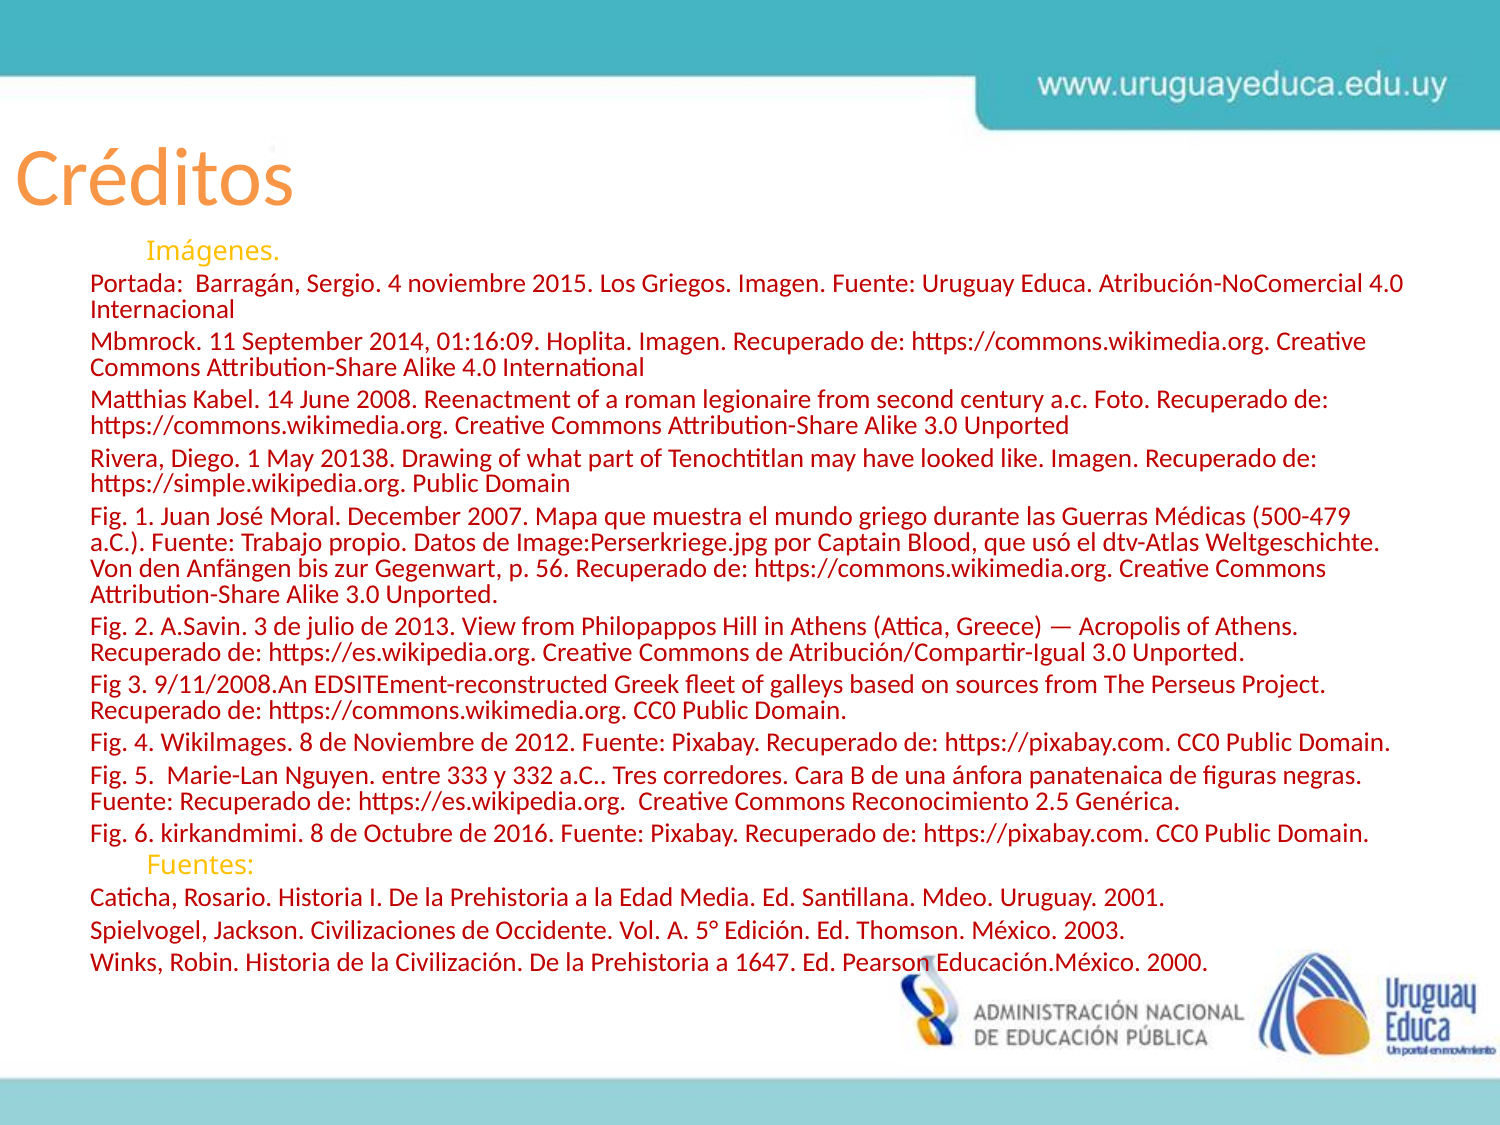

# Créditos
Imágenes.
Portada: Barragán, Sergio. 4 noviembre 2015. Los Griegos. Imagen. Fuente: Uruguay Educa. Atribución-NoComercial 4.0 Internacional
Mbmrock. 11 September 2014, 01:16:09. Hoplita. Imagen. Recuperado de: https://commons.wikimedia.org. Creative Commons Attribution-Share Alike 4.0 International
Matthias Kabel. 14 June 2008. Reenactment of a roman legionaire from second century a.c. Foto. Recuperado de: https://commons.wikimedia.org. Creative Commons Attribution-Share Alike 3.0 Unported
Rivera, Diego. 1 May 20138. Drawing of what part of Tenochtitlan may have looked like. Imagen. Recuperado de: https://simple.wikipedia.org. Public Domain
Fig. 1. Juan José Moral. December 2007. Mapa que muestra el mundo griego durante las Guerras Médicas (500-479 a.C.). Fuente: Trabajo propio. Datos de Image:Perserkriege.jpg por Captain Blood, que usó el dtv-Atlas Weltgeschichte. Von den Anfängen bis zur Gegenwart, p. 56. Recuperado de: https://commons.wikimedia.org. Creative Commons Attribution-Share Alike 3.0 Unported.
Fig. 2. A.Savin. 3 de julio de 2013. View from Philopappos Hill in Athens (Attica, Greece) — Acropolis of Athens. Recuperado de: https://es.wikipedia.org. Creative Commons de Atribución/Compartir-Igual 3.0 Unported.
Fig 3. 9/11/2008.An EDSITEment-reconstructed Greek fleet of galleys based on sources from The Perseus Project. Recuperado de: https://commons.wikimedia.org. CC0 Public Domain.
Fig. 4. Wikilmages. 8 de Noviembre de 2012. Fuente: Pixabay. Recuperado de: https://pixabay.com. CC0 Public Domain.
Fig. 5. Marie-Lan Nguyen. entre 333 y 332 a.C.. Tres corredores. Cara B de una ánfora panatenaica de figuras negras. Fuente: Recuperado de: https://es.wikipedia.org. Creative Commons Reconocimiento 2.5 Genérica.
Fig. 6. kirkandmimi. 8 de Octubre de 2016. Fuente: Pixabay. Recuperado de: https://pixabay.com. CC0 Public Domain.
Fuentes:
Caticha, Rosario. Historia I. De la Prehistoria a la Edad Media. Ed. Santillana. Mdeo. Uruguay. 2001.
Spielvogel, Jackson. Civilizaciones de Occidente. Vol. A. 5° Edición. Ed. Thomson. México. 2003.
Winks, Robin. Historia de la Civilización. De la Prehistoria a 1647. Ed. Pearson Educación.México. 2000.